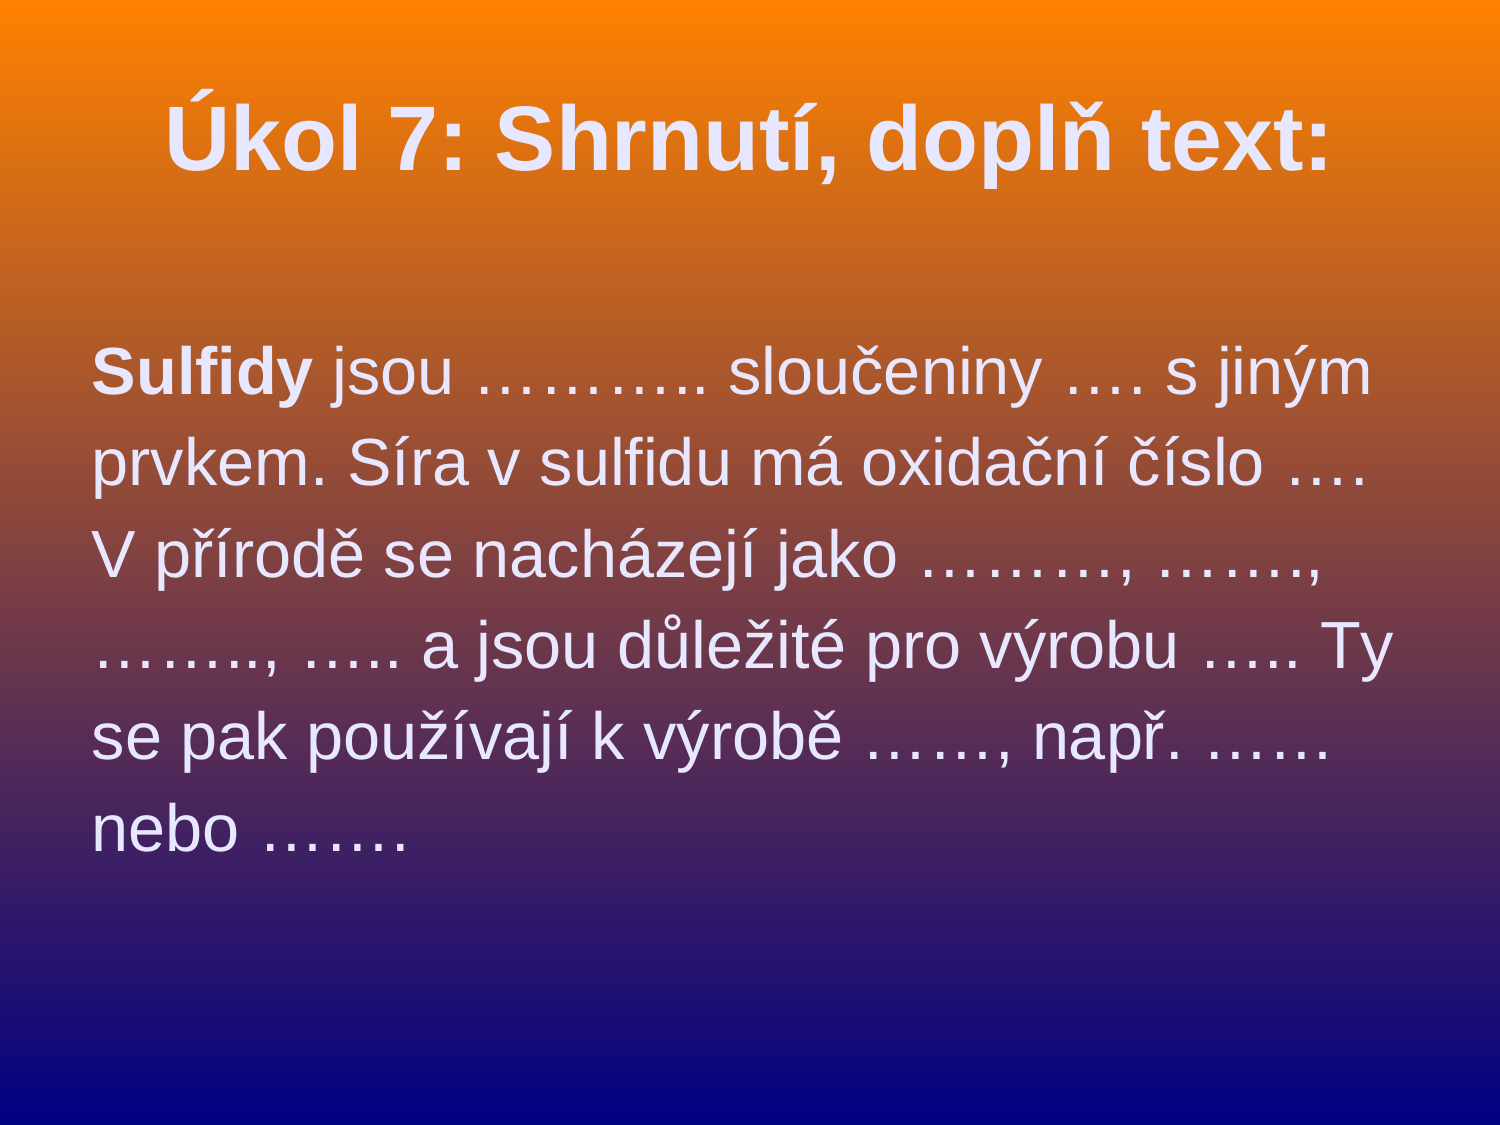

# Úkol 7: Shrnutí, doplň text:
Sulfidy jsou ……….. sloučeniny …. s jiným
prvkem. Síra v sulfidu má oxidační číslo ….
V přírodě se nacházejí jako ………, …….,
…….., ….. a jsou důležité pro výrobu ….. Ty
se pak používají k výrobě ……, např. ……
nebo …….